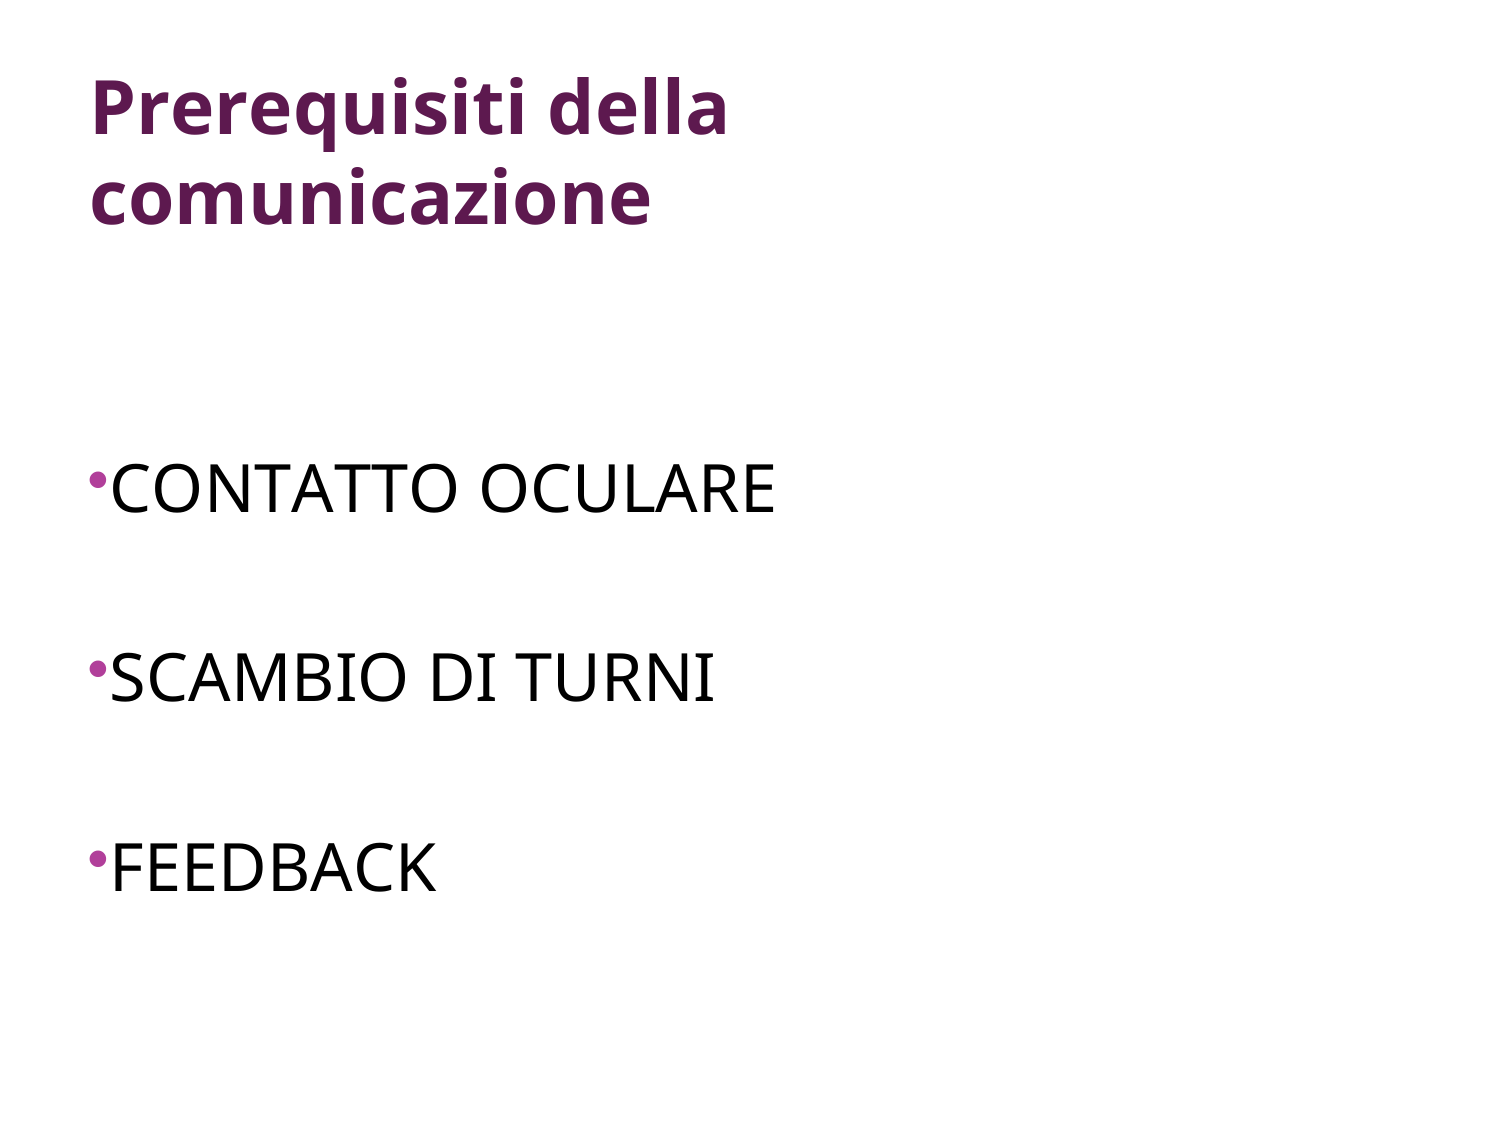

# Prerequisiti della comunicazione
CONTATTO OCULARE
SCAMBIO DI TURNI
FEEDBACK